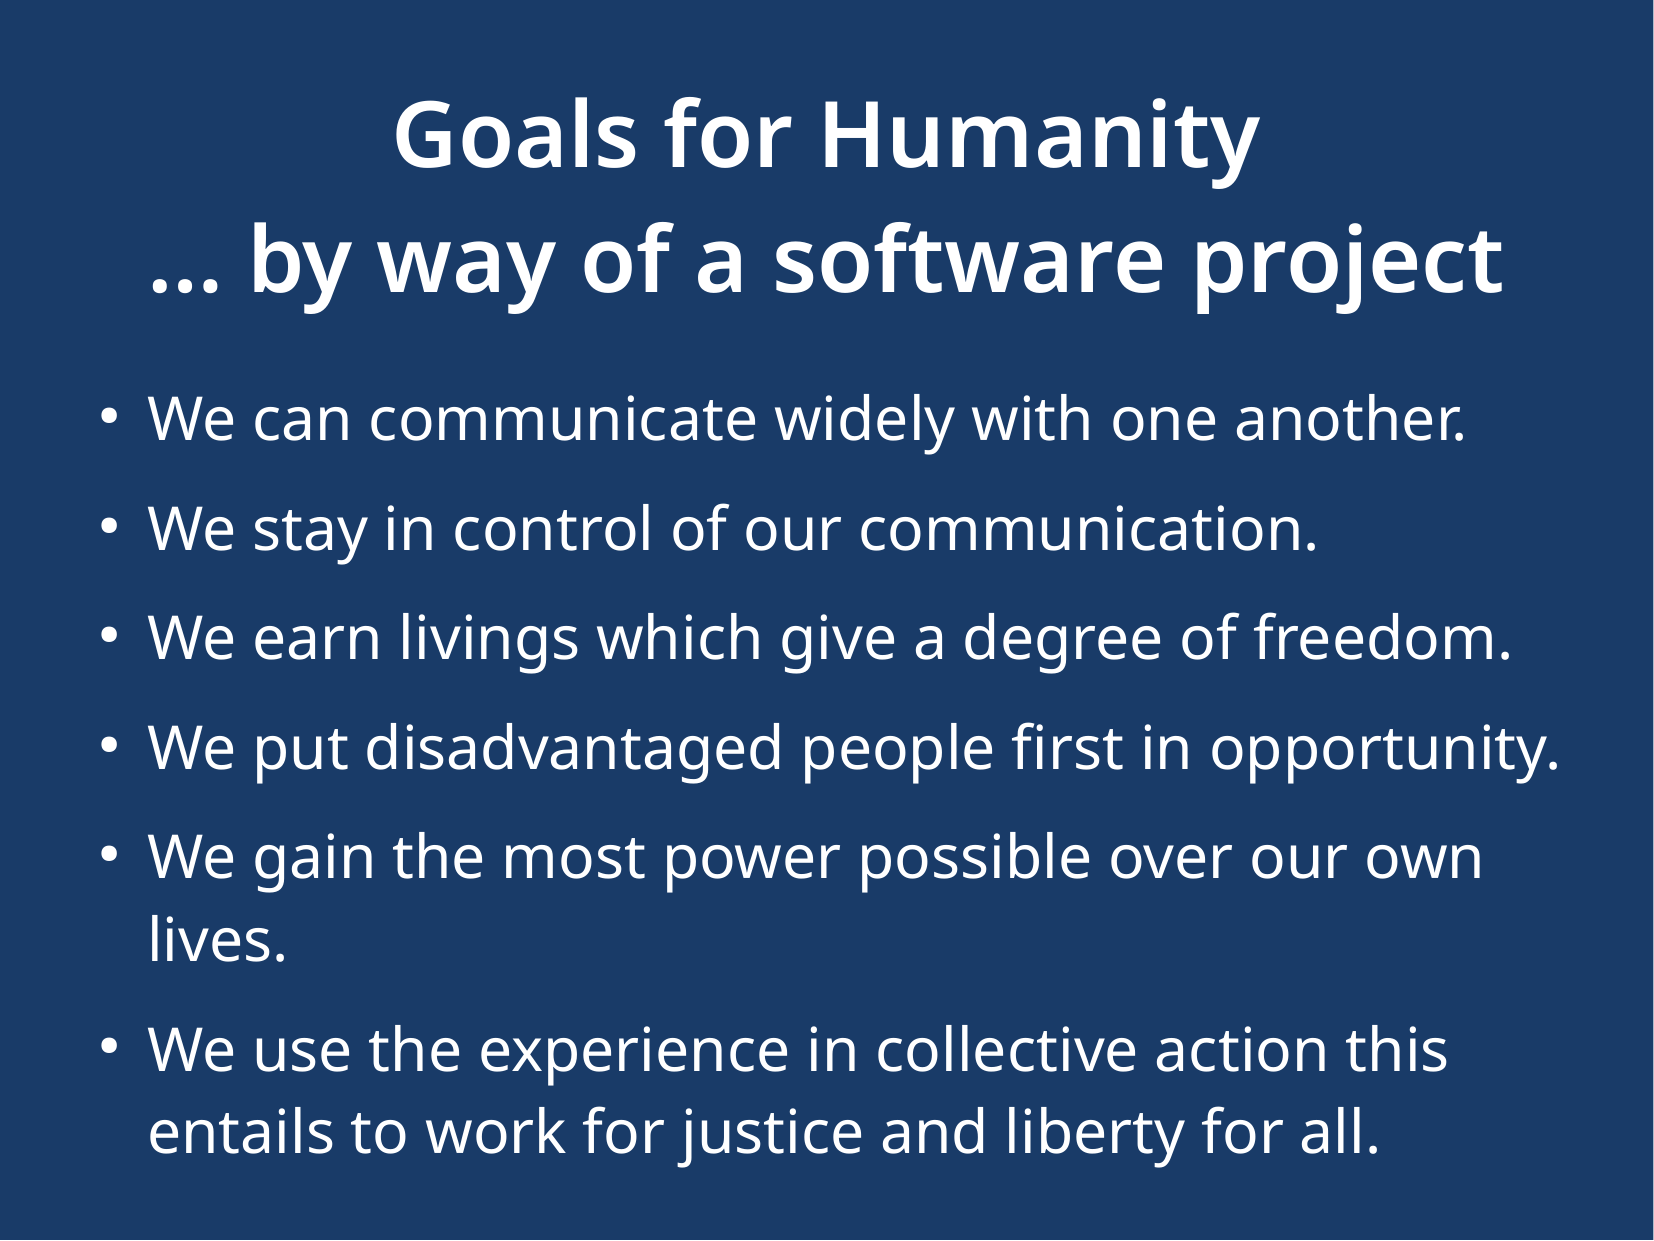

# Goals for Humanity … by way of a software project
We can communicate widely with one another.
We stay in control of our communication.
We earn livings which give a degree of freedom.
We put disadvantaged people first in opportunity.
We gain the most power possible over our own lives.
We use the experience in collective action this entails to work for justice and liberty for all.